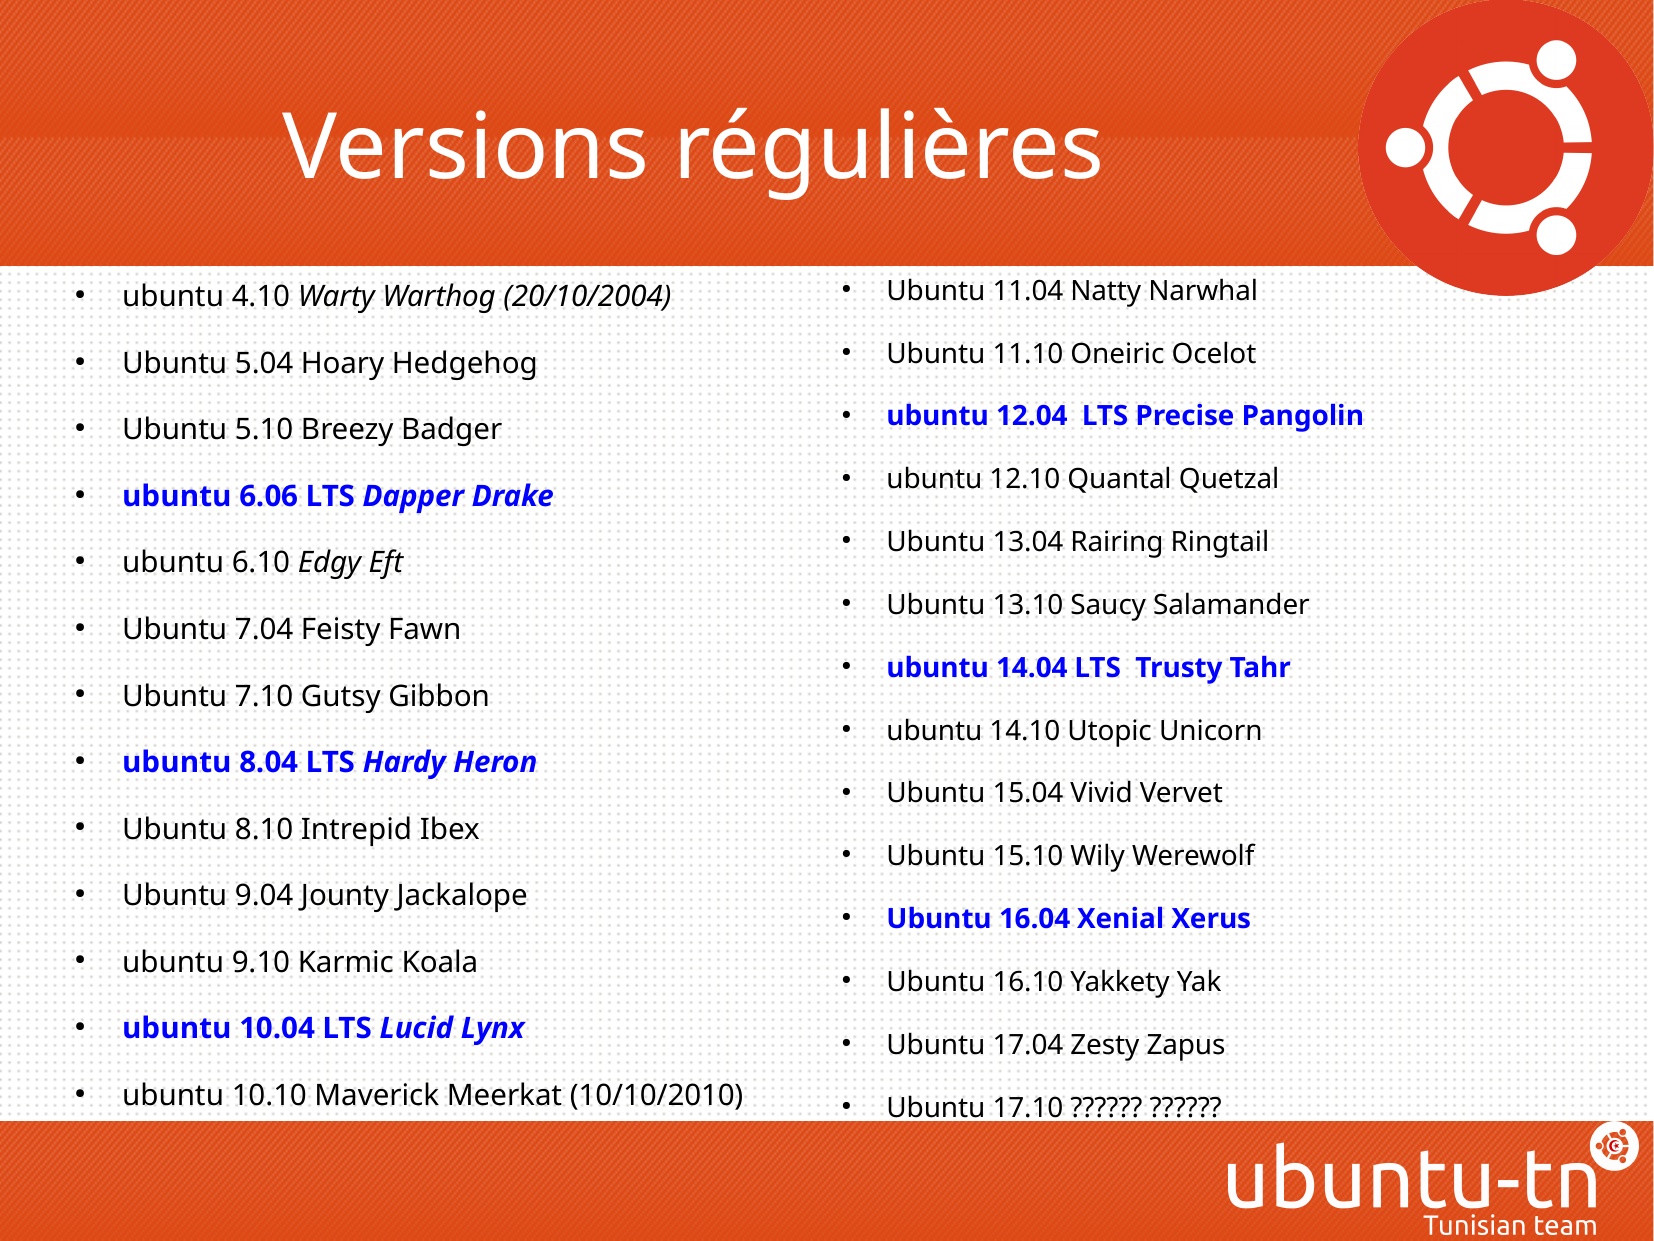

# Versions régulières
Ubuntu 11.04 Natty Narwhal
Ubuntu 11.10 Oneiric Ocelot
ubuntu 12.04 LTS Precise Pangolin
ubuntu 12.10 Quantal Quetzal
Ubuntu 13.04 Rairing Ringtail
Ubuntu 13.10 Saucy Salamander
ubuntu 14.04 LTS Trusty Tahr
ubuntu 14.10 Utopic Unicorn
Ubuntu 15.04 Vivid Vervet
Ubuntu 15.10 Wily Werewolf
Ubuntu 16.04 Xenial Xerus
Ubuntu 16.10 Yakkety Yak
Ubuntu 17.04 Zesty Zapus
Ubuntu 17.10 ?????? ??????
ubuntu 4.10 Warty Warthog (20/10/2004)
Ubuntu 5.04 Hoary Hedgehog
Ubuntu 5.10 Breezy Badger
ubuntu 6.06 LTS Dapper Drake
ubuntu 6.10 Edgy Eft
Ubuntu 7.04 Feisty Fawn
Ubuntu 7.10 Gutsy Gibbon
ubuntu 8.04 LTS Hardy Heron
Ubuntu 8.10 Intrepid Ibex
Ubuntu 9.04 Jounty Jackalope
ubuntu 9.10 Karmic Koala
ubuntu 10.04 LTS Lucid Lynx
ubuntu 10.10 Maverick Meerkat (10/10/2010)